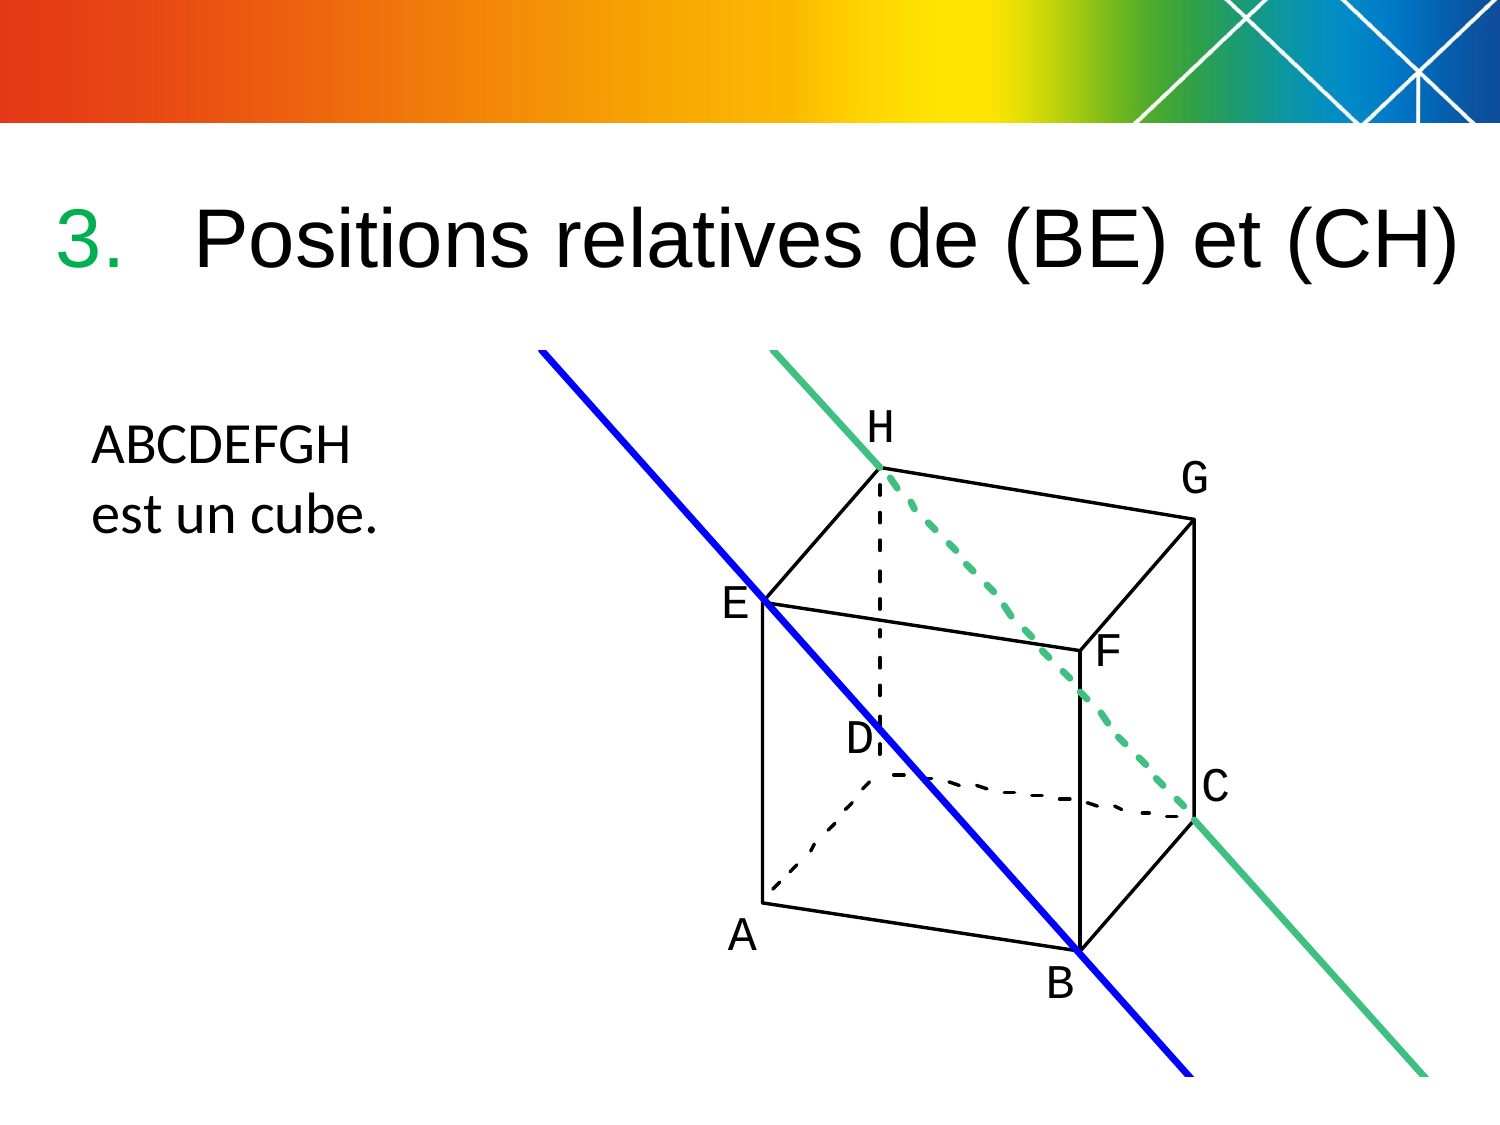

Positions relatives de (BE) et (CH)
ABCDEFGH
est un cube.